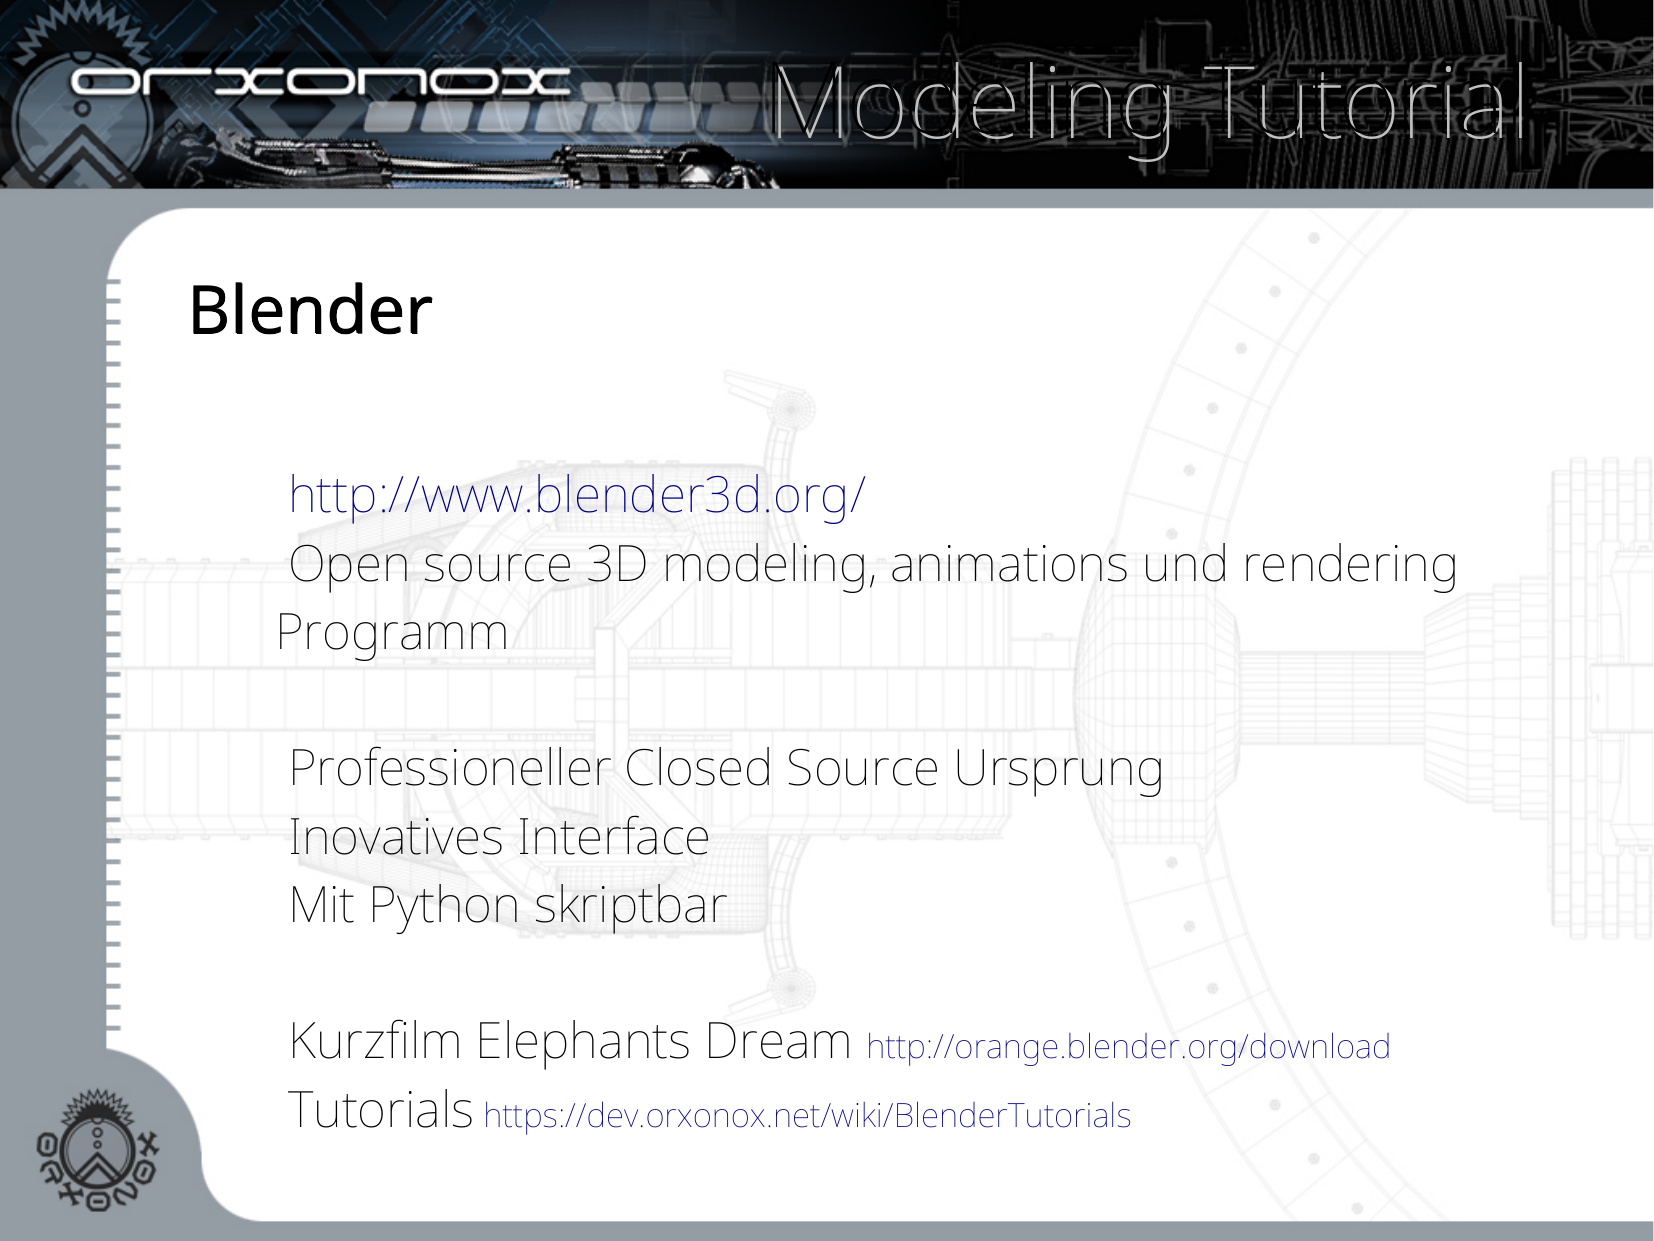

Modeling Tutorial
Blender
 http://www.blender3d.org/
 Open source 3D modeling, animations und rendering Programm
 Professioneller Closed Source Ursprung
 Inovatives Interface
 Mit Python skriptbar
 Kurzfilm Elephants Dream http://orange.blender.org/download
 Tutorials https://dev.orxonox.net/wiki/BlenderTutorials